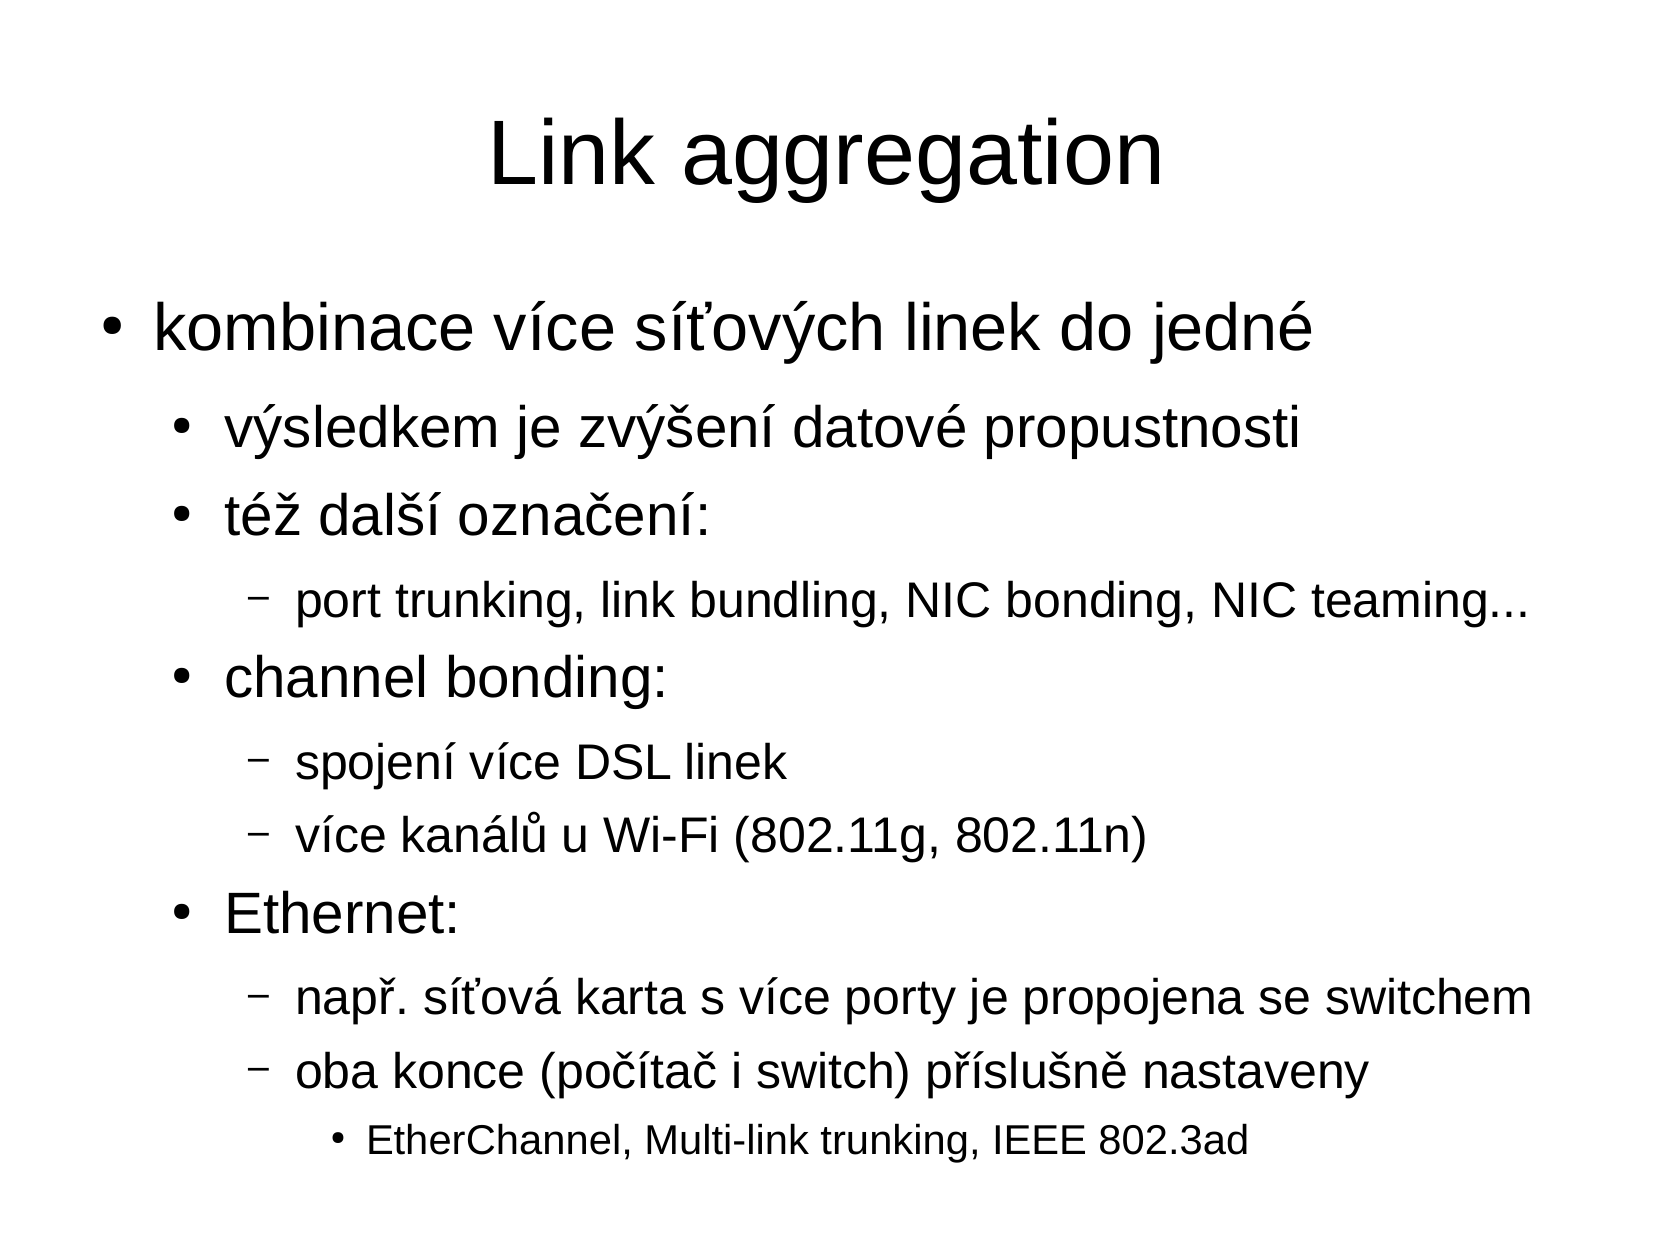

# Link aggregation
kombinace více síťových linek do jedné
výsledkem je zvýšení datové propustnosti
též další označení:
port trunking, link bundling, NIC bonding, NIC teaming...
channel bonding:
spojení více DSL linek
více kanálů u Wi-Fi (802.11g, 802.11n)
Ethernet:
např. síťová karta s více porty je propojena se switchem
oba konce (počítač i switch) příslušně nastaveny
EtherChannel, Multi-link trunking, IEEE 802.3ad